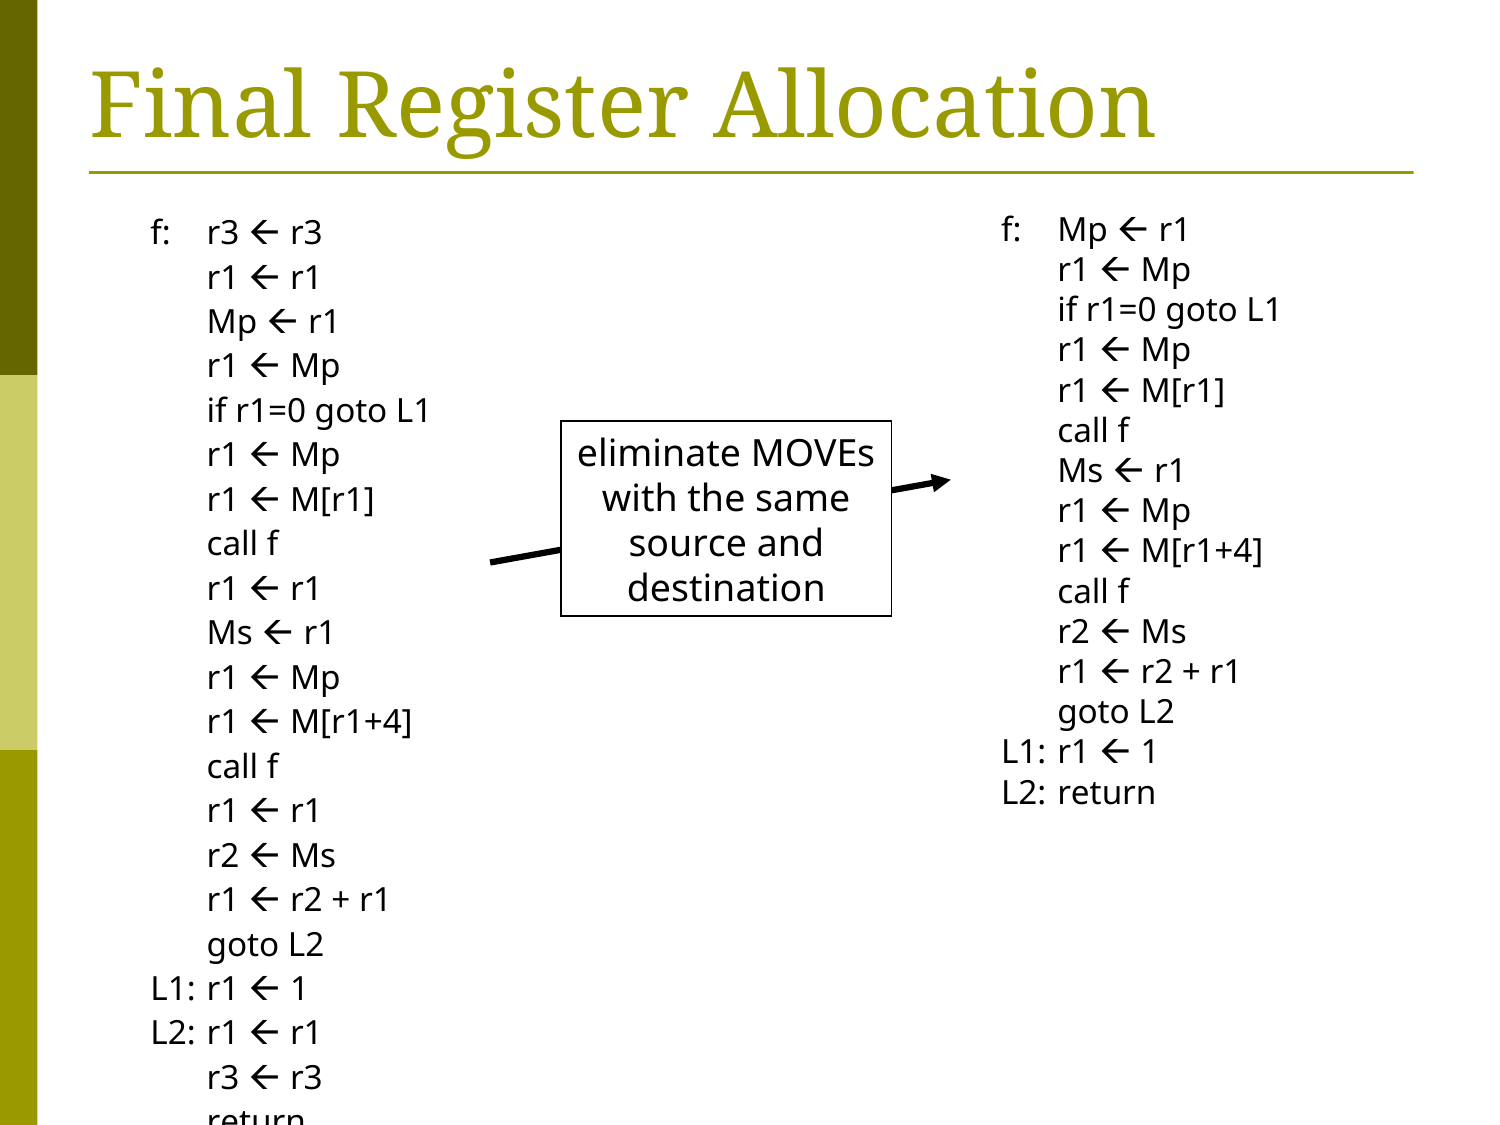

# Final Register Allocation
f:	r3  r3
	r1  r1
	Mp  r1
	r1  Mp
	if r1=0 goto L1
	r1  Mp
	r1  M[r1]
	call f
	r1  r1
	Ms  r1
	r1  Mp
	r1  M[r1+4]
	call f
	r1  r1
	r2  Ms
	r1  r2 + r1
	goto L2
L1:	r1  1
L2:	r1  r1
	r3  r3
	return
f:	Mp  r1
	r1  Mp
	if r1=0 goto L1
	r1  Mp
	r1  M[r1]
	call f
	Ms  r1
	r1  Mp
	r1  M[r1+4]
	call f
	r2  Ms
	r1  r2 + r1
	goto L2
L1:	r1  1
L2:	return
eliminate MOVEs with the same source and destination